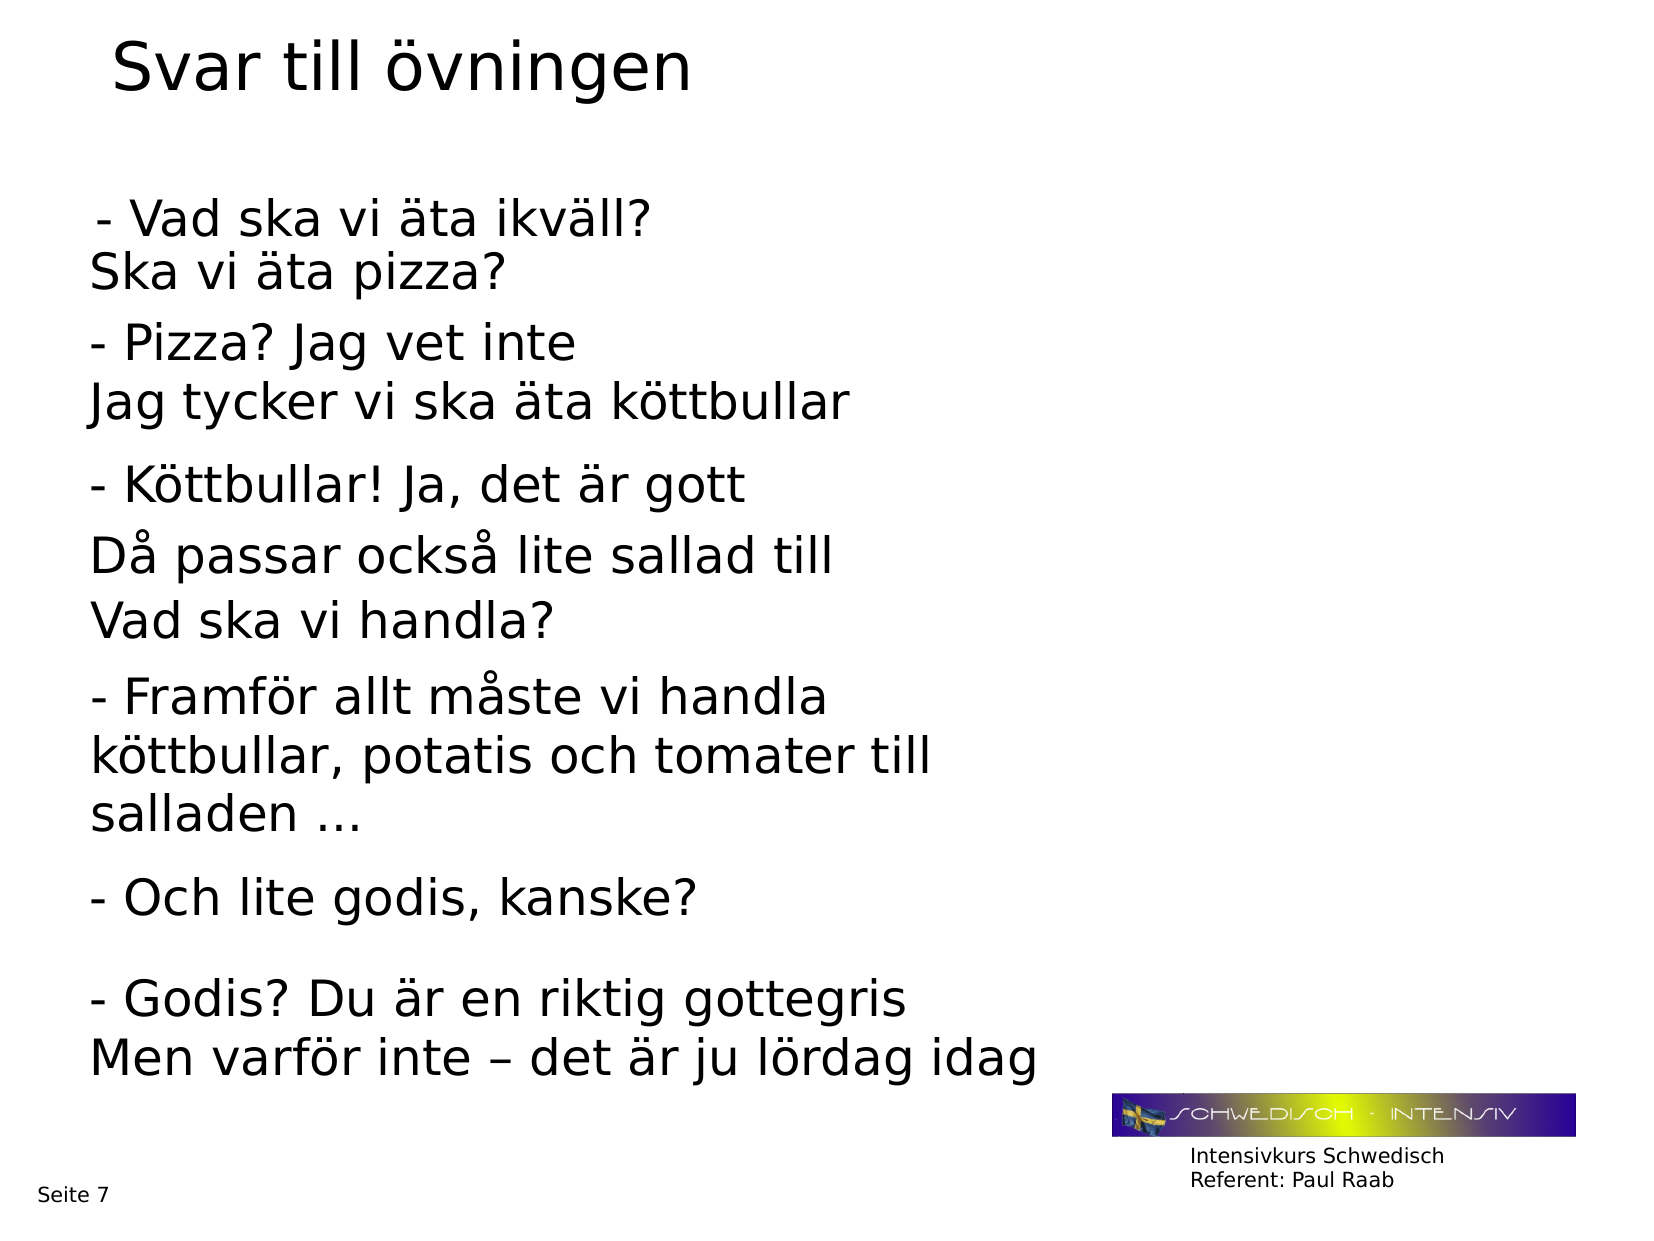

Svar till övningen
- Vad ska vi äta ikväll?
Ska vi äta pizza?
- Pizza? Jag vet inte
Jag tycker vi ska äta köttbullar
- Köttbullar! Ja, det är gott
Då passar också lite sallad till
Vad ska vi handla?
- Framför allt måste vi handla köttbullar, potatis och tomater till salladen ...
- Och lite godis, kanske?
- Godis? Du är en riktig gottegris
Men varför inte – det är ju lördag idag